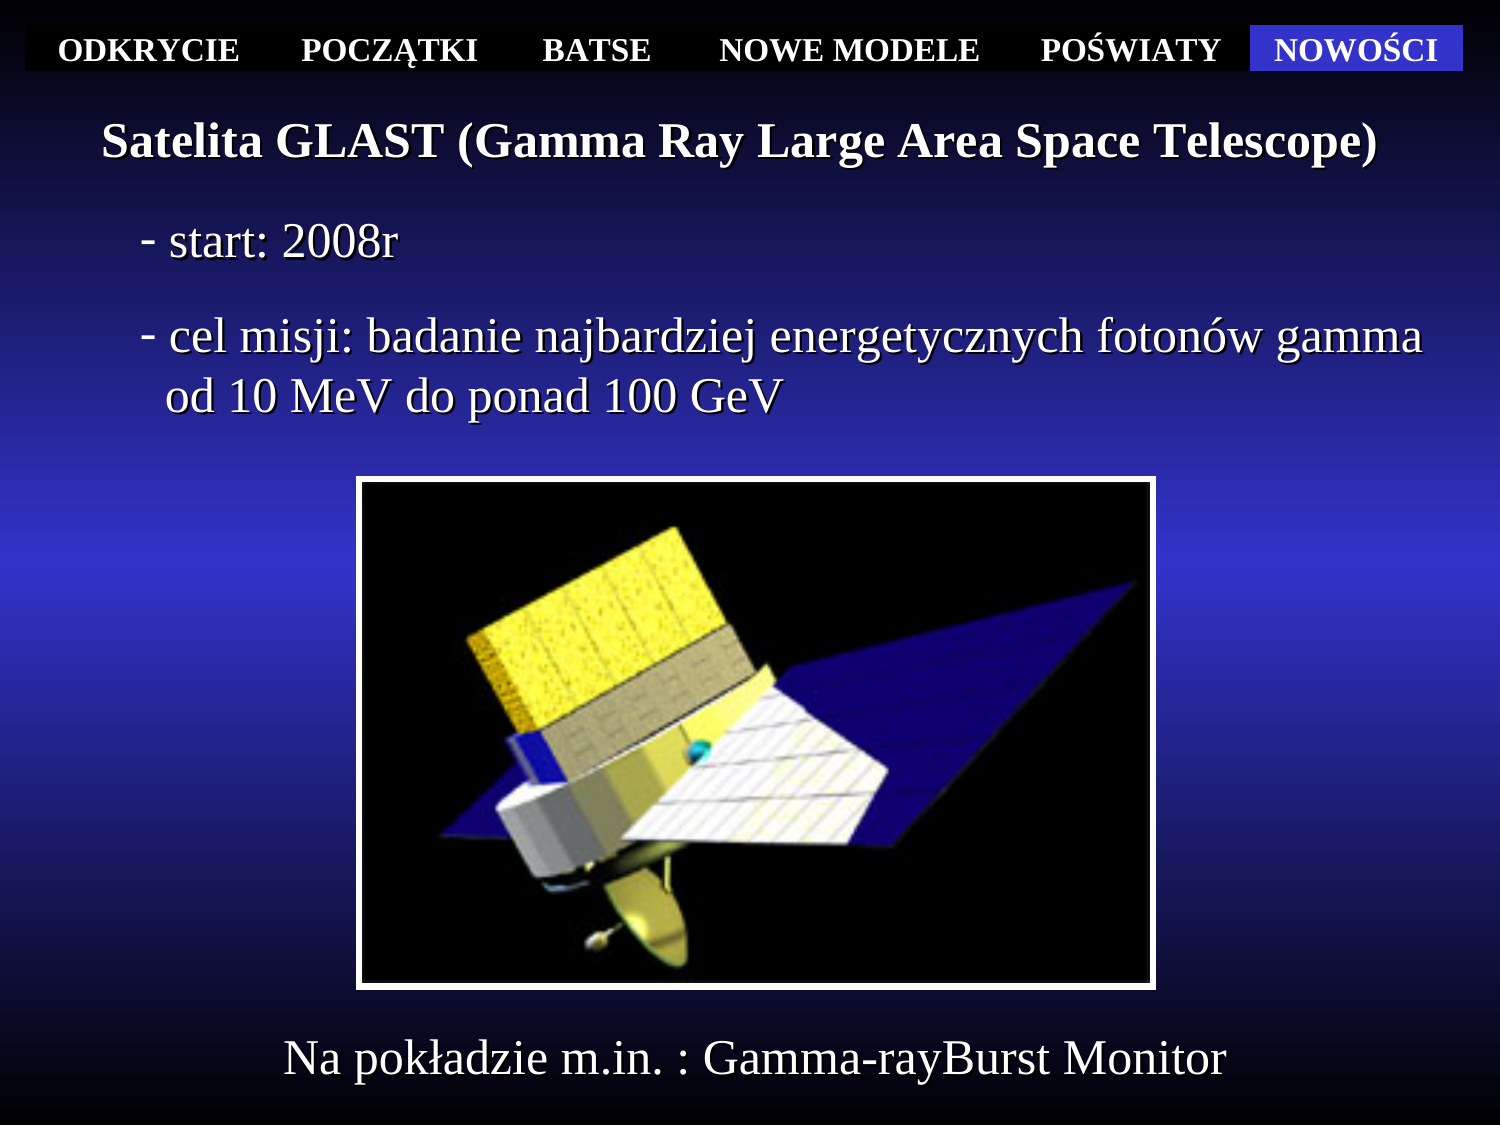

| ODKRYCIE | POCZĄTKI | BATSE | NOWE MODELE | POŚWIATY | NOWOŚCI |
| --- | --- | --- | --- | --- | --- |
Satelita GLAST (Gamma Ray Large Area Space Telescope)
 start: 2008r
 cel misji: badanie najbardziej energetycznych fotonów gamma
 od 10 MeV do ponad 100 GeV
Na pokładzie m.in. : Gamma-rayBurst Monitor